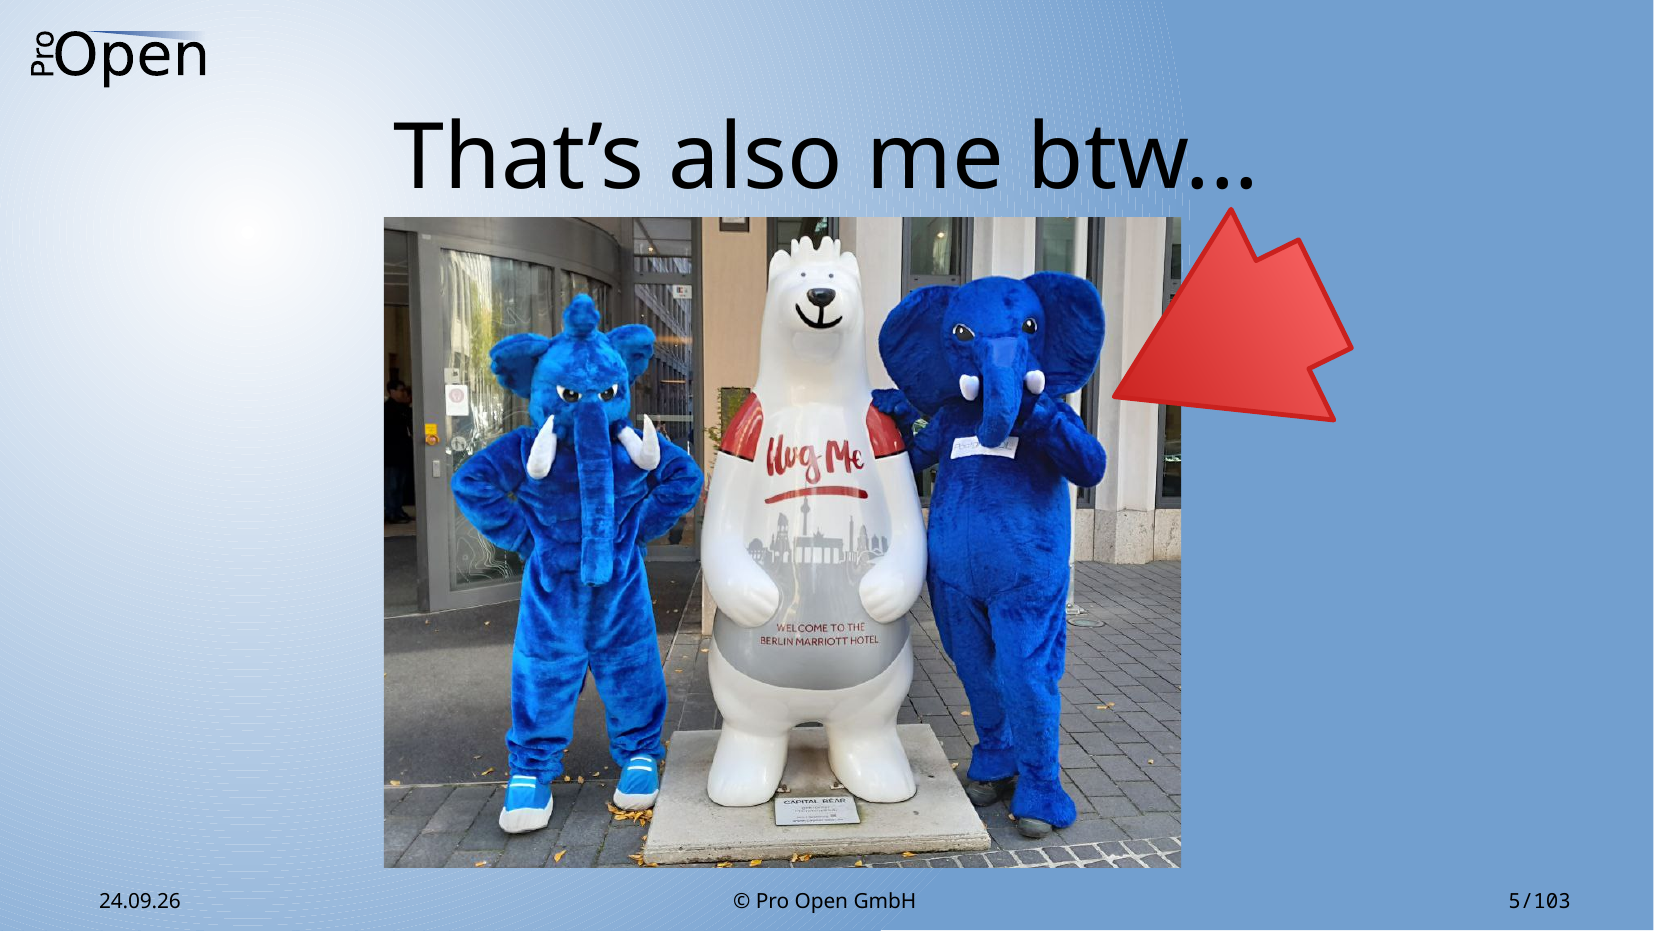

# That’s also me btw...
© Pro Open GmbH
5